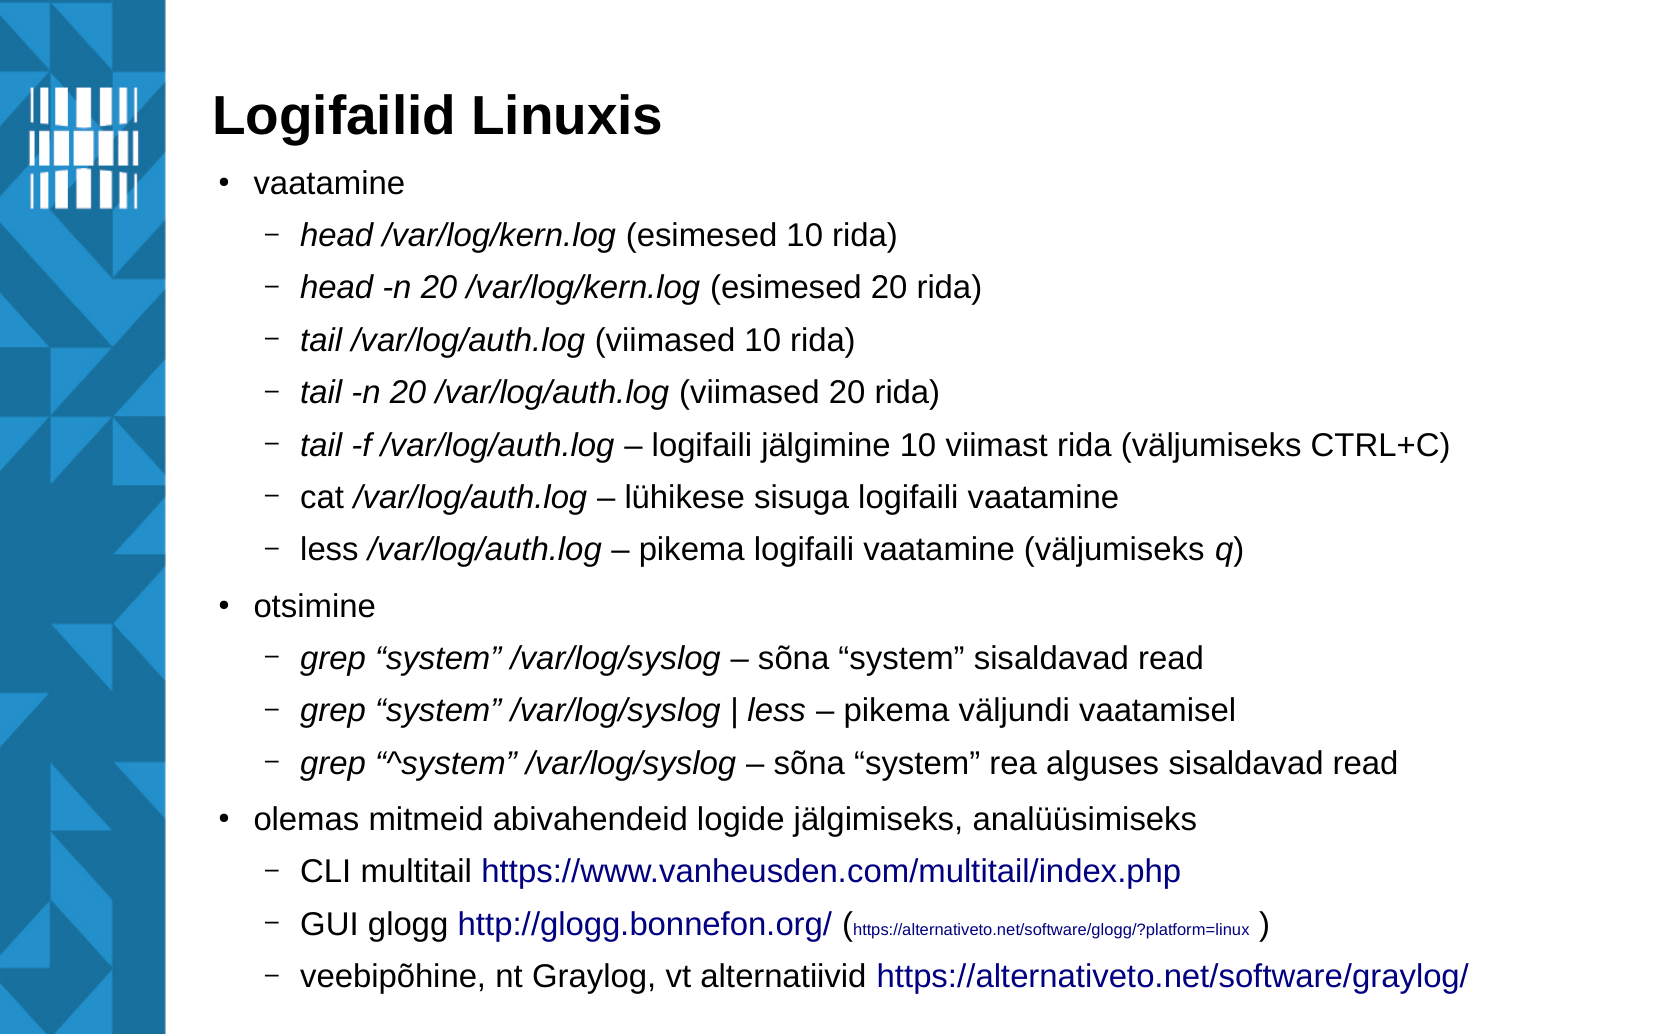

# Logifailid Linuxis
vaatamine
head /var/log/kern.log (esimesed 10 rida)
head -n 20 /var/log/kern.log (esimesed 20 rida)
tail /var/log/auth.log (viimased 10 rida)
tail -n 20 /var/log/auth.log (viimased 20 rida)
tail -f /var/log/auth.log – logifaili jälgimine 10 viimast rida (väljumiseks CTRL+C)
cat /var/log/auth.log – lühikese sisuga logifaili vaatamine
less /var/log/auth.log – pikema logifaili vaatamine (väljumiseks q)
otsimine
grep “system” /var/log/syslog – sõna “system” sisaldavad read
grep “system” /var/log/syslog | less – pikema väljundi vaatamisel
grep “^system” /var/log/syslog – sõna “system” rea alguses sisaldavad read
olemas mitmeid abivahendeid logide jälgimiseks, analüüsimiseks
CLI multitail https://www.vanheusden.com/multitail/index.php
GUI glogg http://glogg.bonnefon.org/ (https://alternativeto.net/software/glogg/?platform=linux )
veebipõhine, nt Graylog, vt alternatiivid https://alternativeto.net/software/graylog/